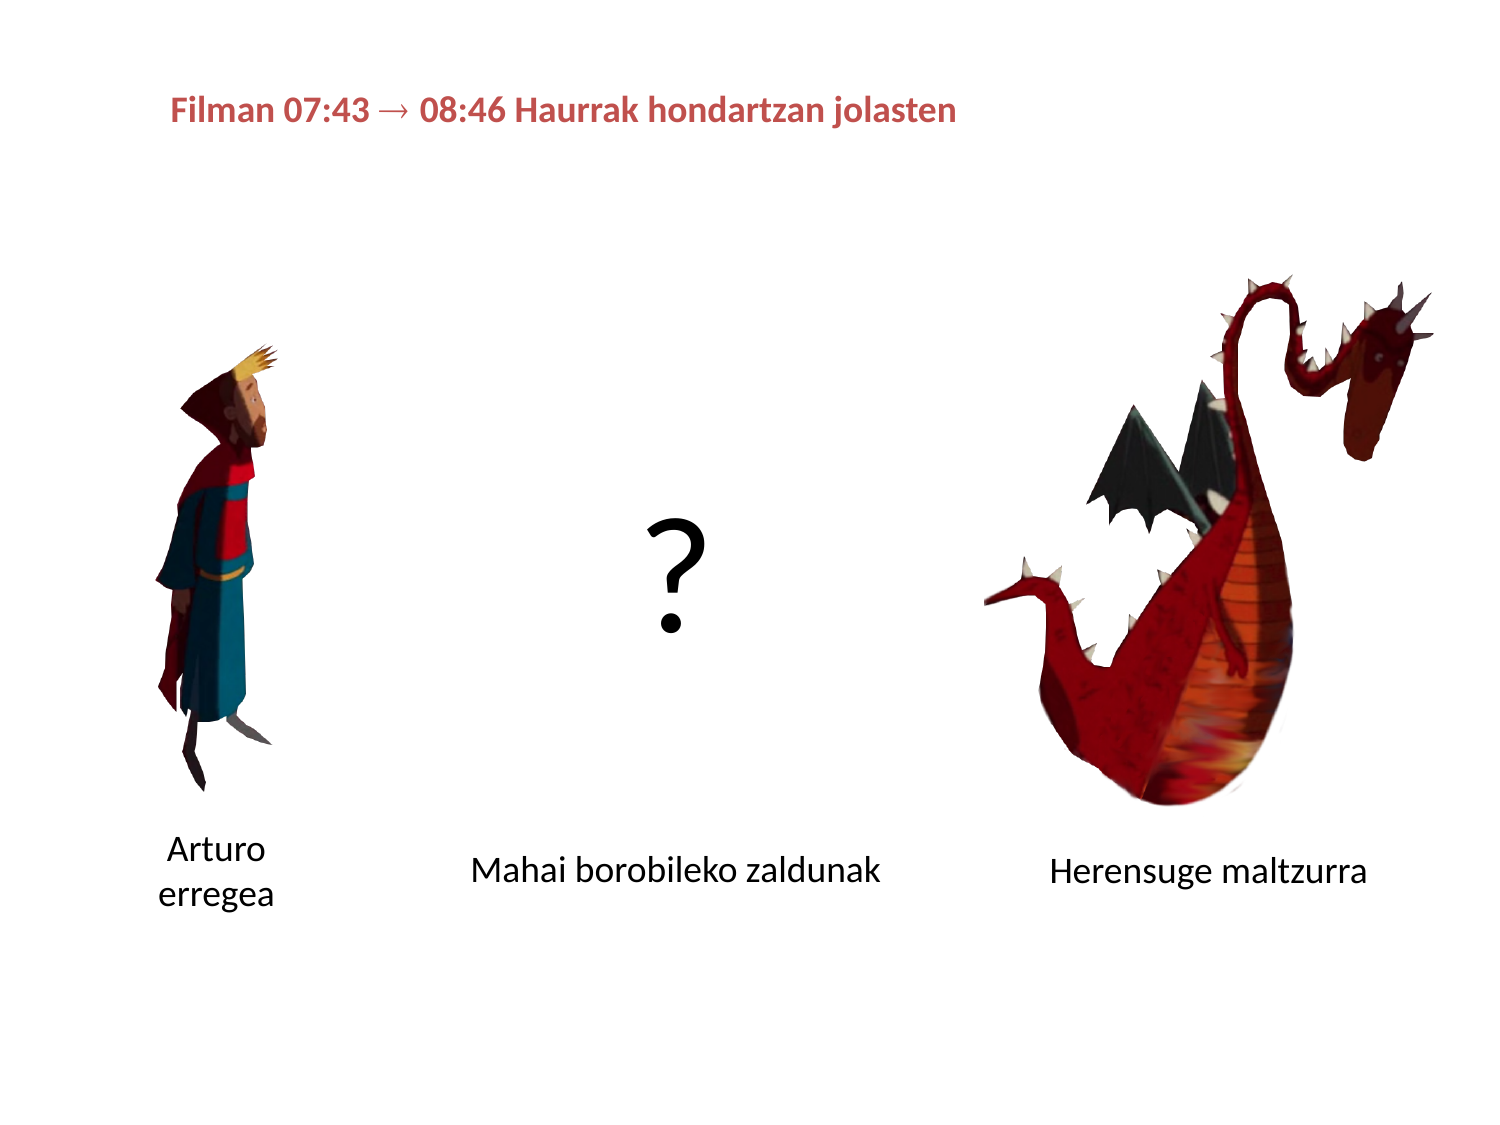

Filman 07:43  08:46 Haurrak hondartzan jolasten
?
Arturo erregea
Mahai borobileko zaldunak
Herensuge maltzurra